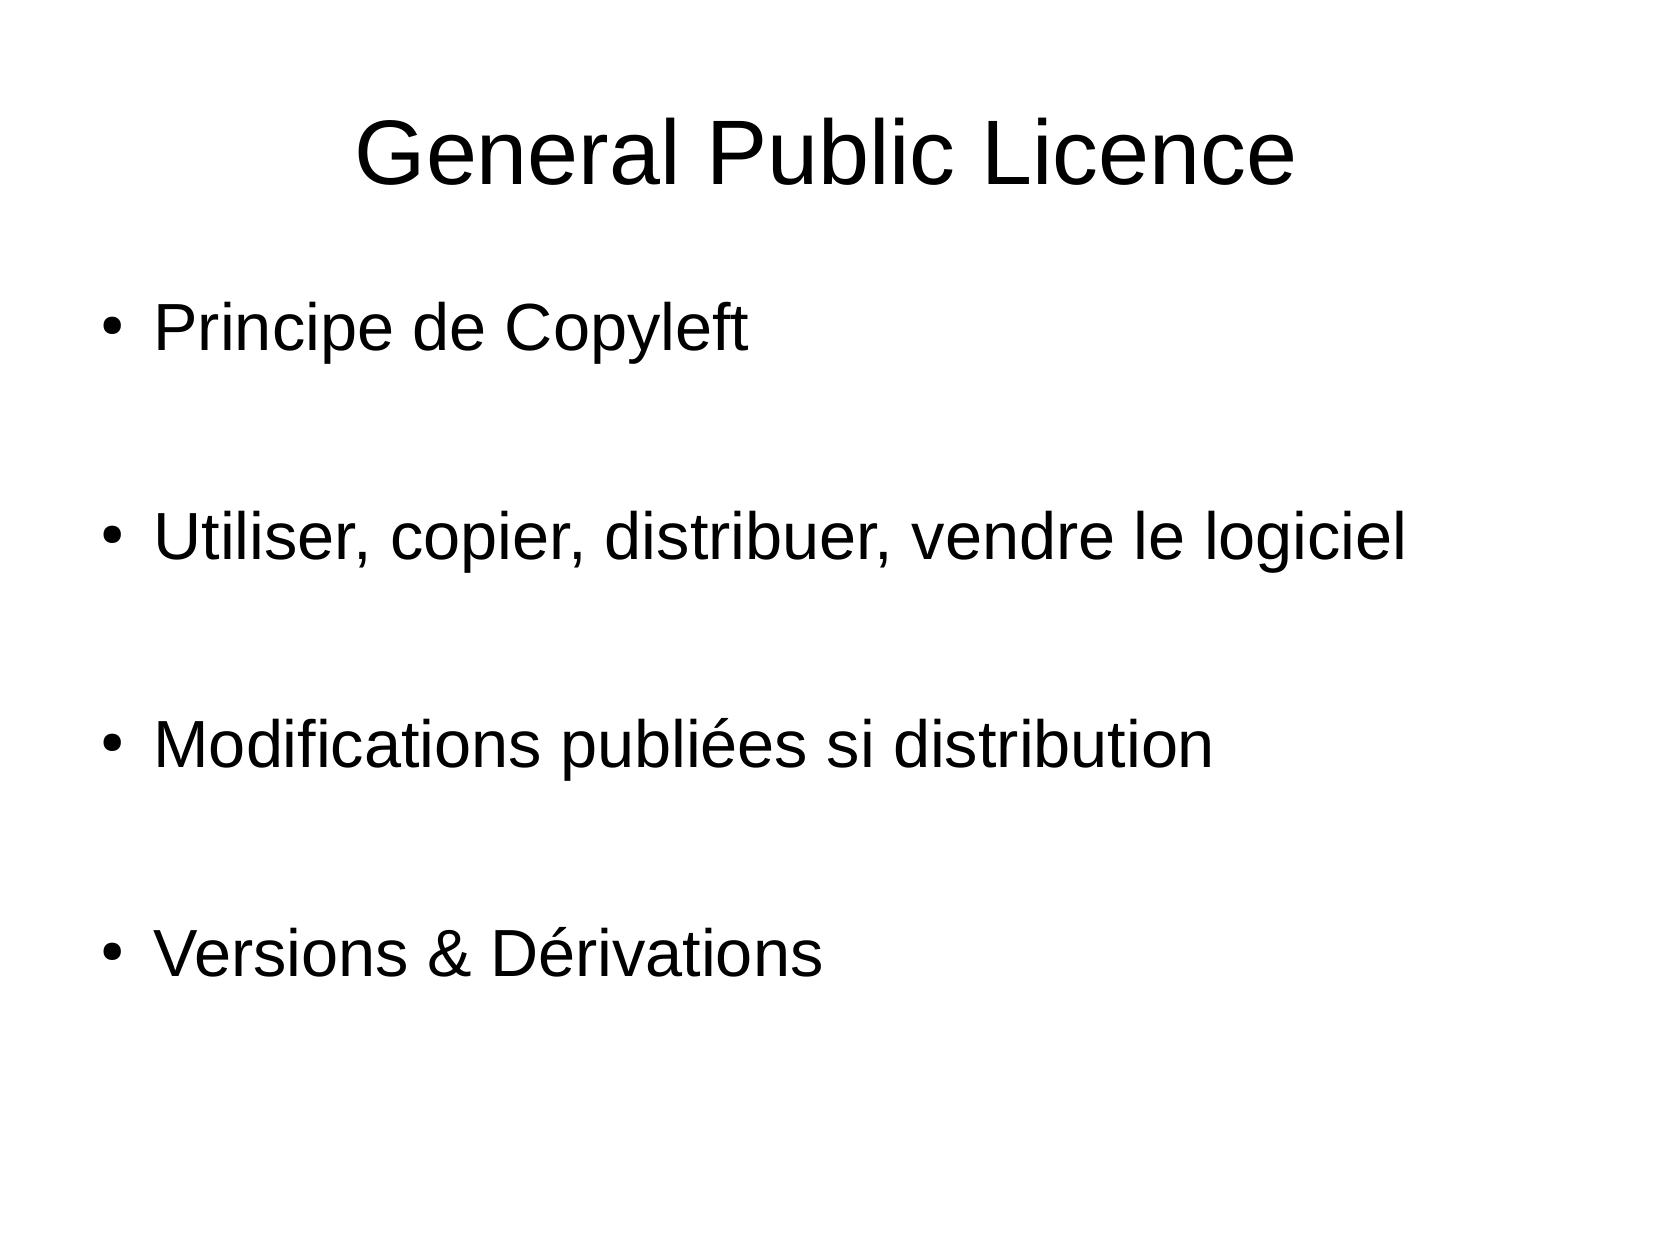

# General Public Licence
Principe de Copyleft
Utiliser, copier, distribuer, vendre le logiciel
Modifications publiées si distribution
Versions & Dérivations